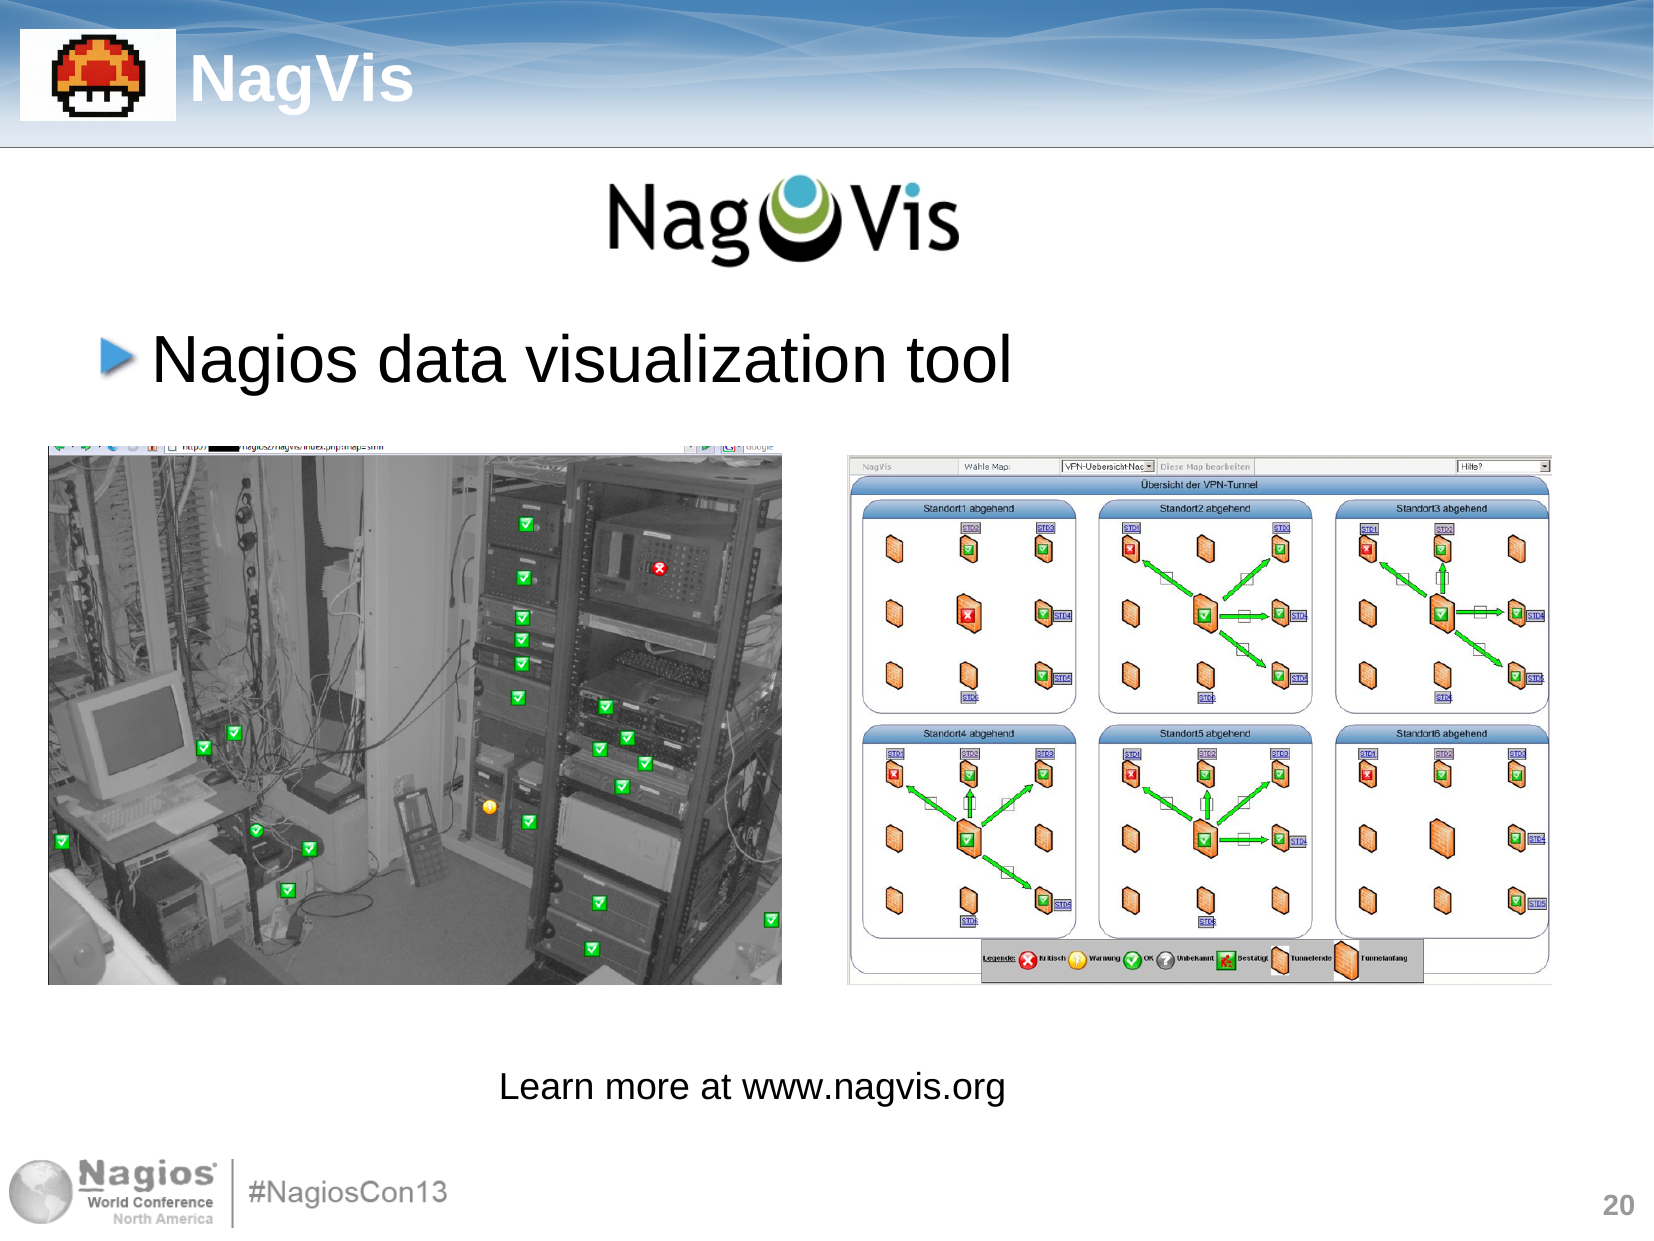

# NagVis
Nagios data visualization tool
| Learn more at www.nagvis.org |
| --- |
20